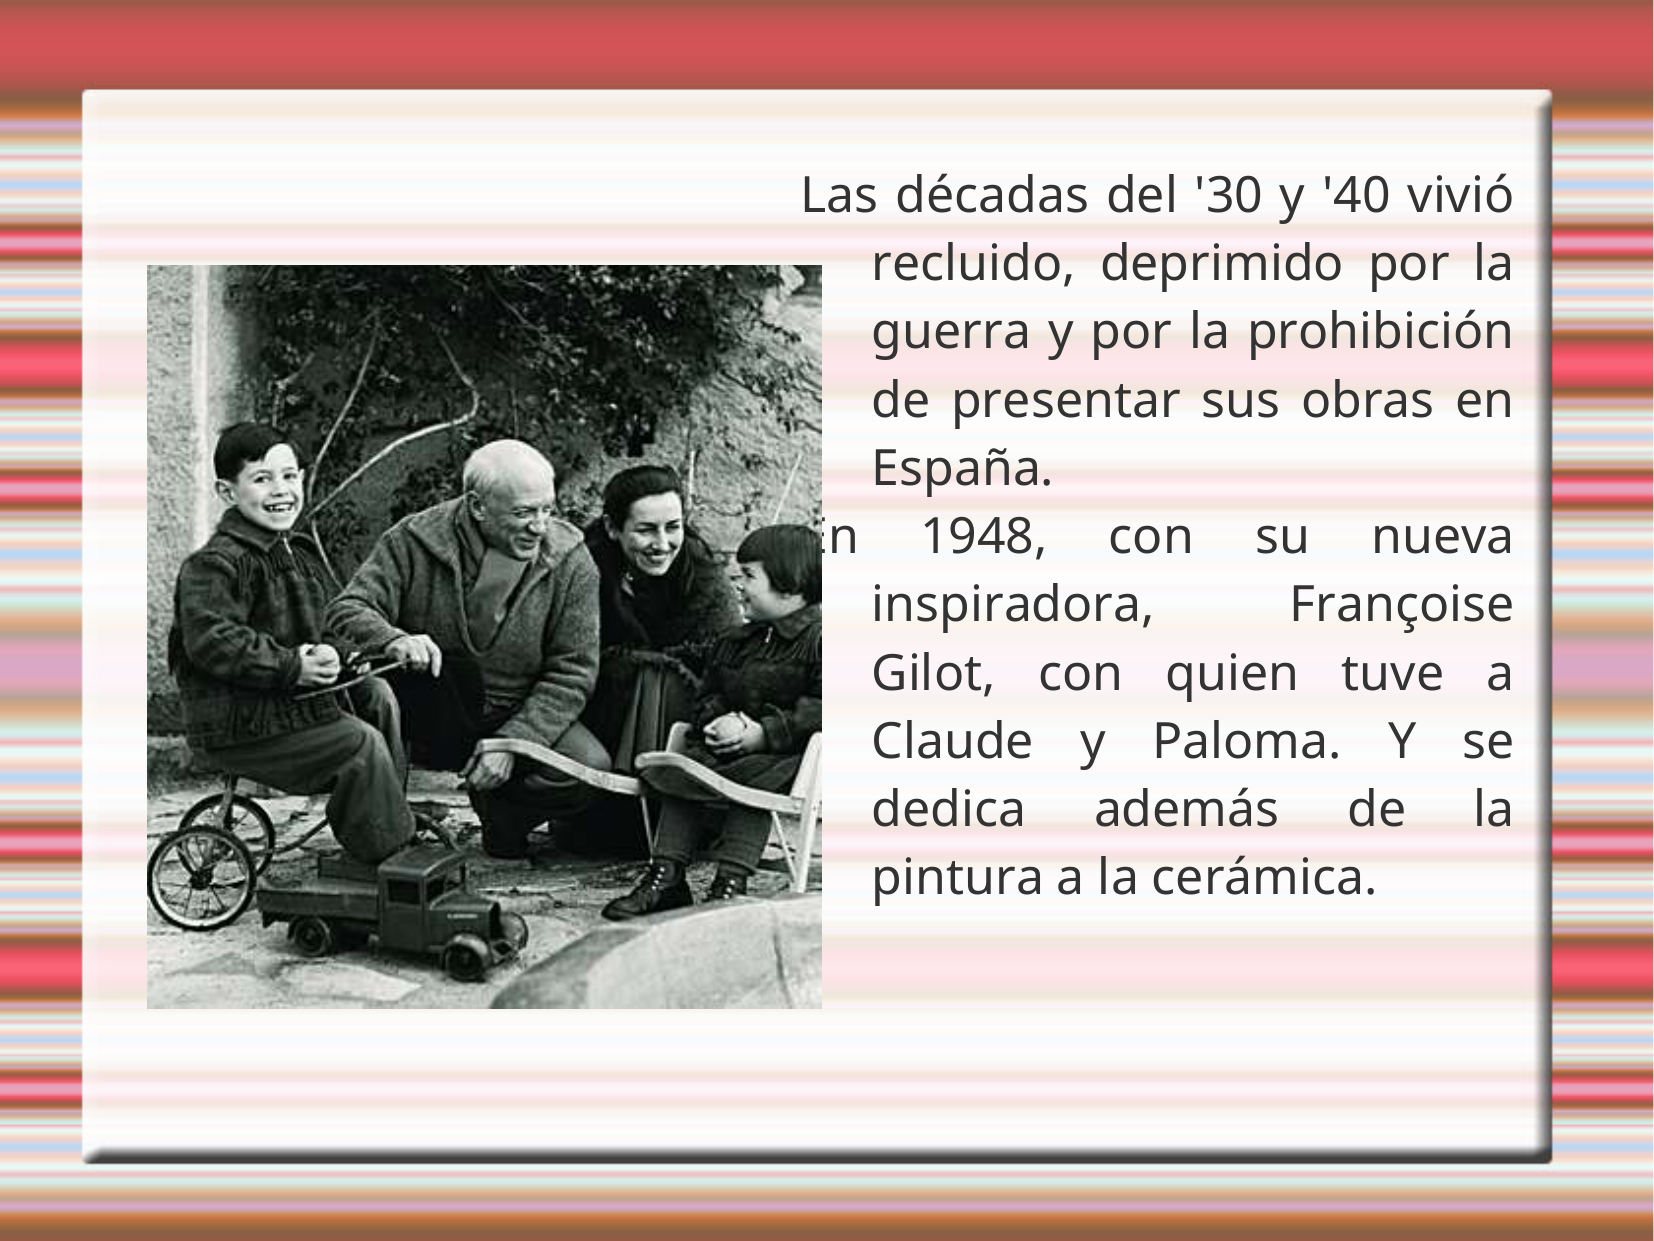

#
Las décadas del '30 y '40 vivió recluido, deprimido por la guerra y por la prohibición de presentar sus obras en España.
En 1948, con su nueva inspiradora, Françoise Gilot, con quien tuve a Claude y Paloma. Y se dedica además de la pintura a la cerámica.